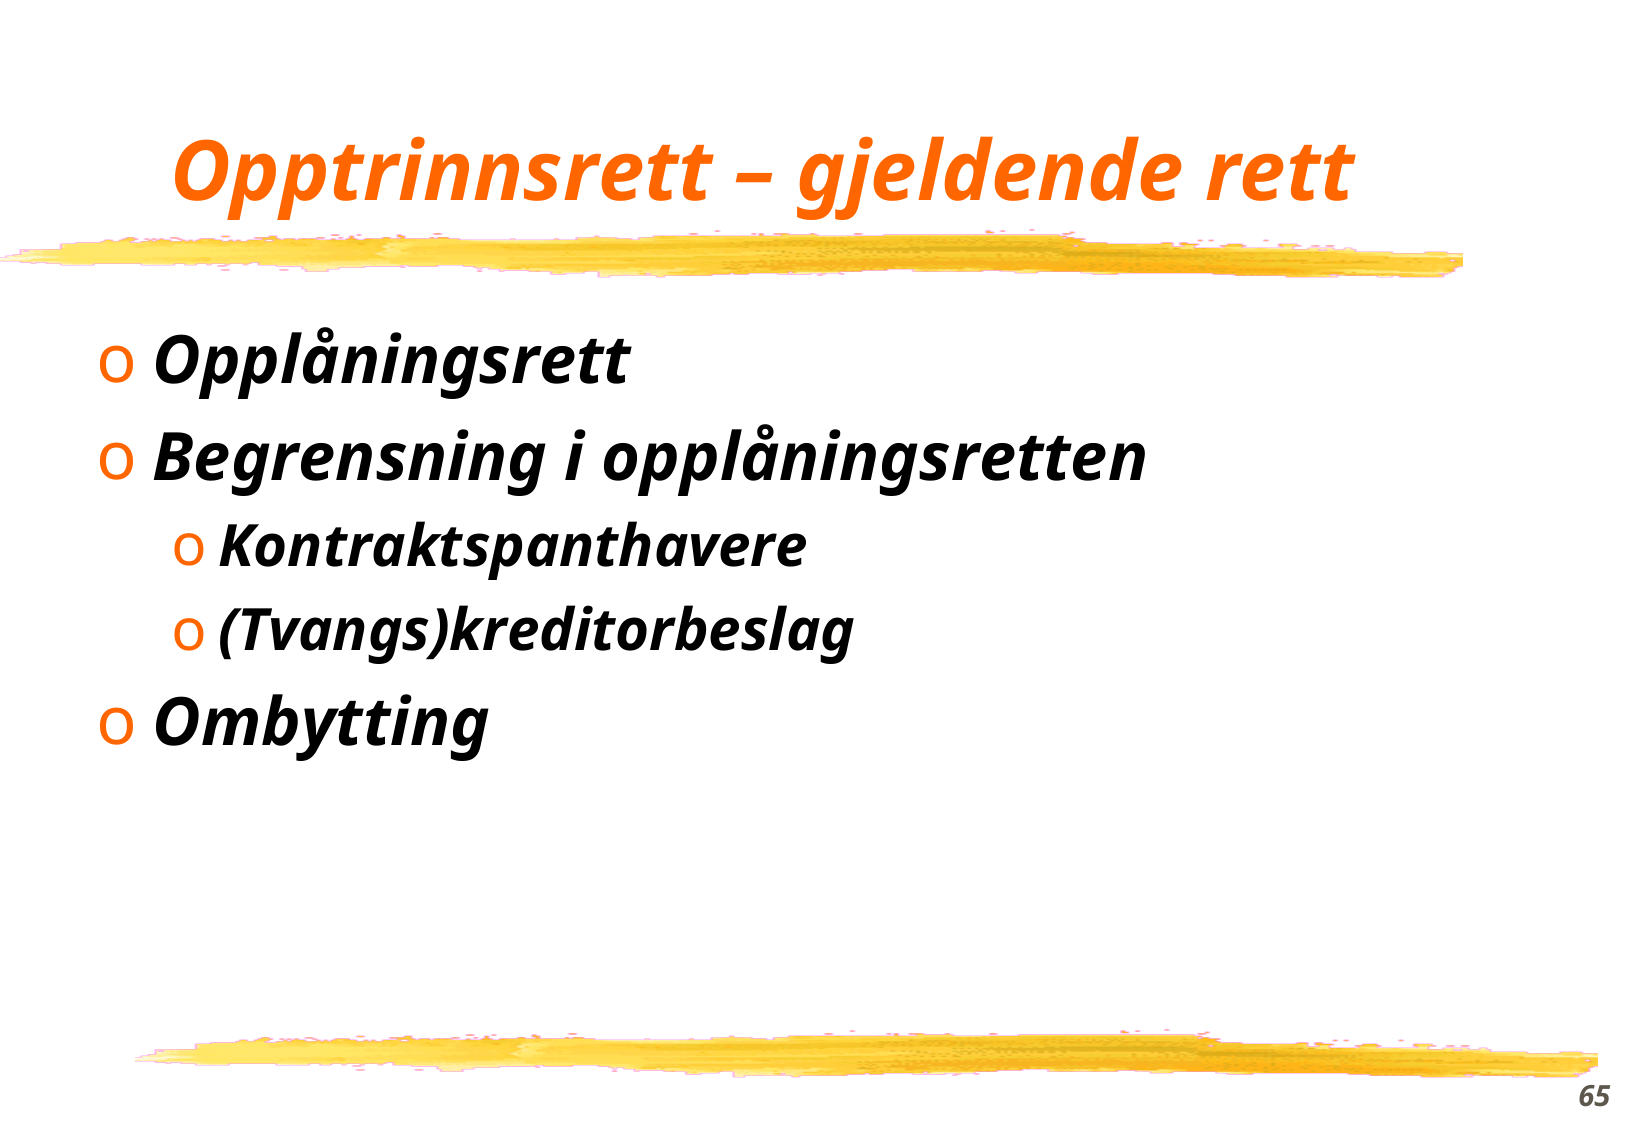

# Opptrinnsrett – gjeldende rett
Opplåningsrett
Begrensning i opplåningsretten
Kontraktspanthavere
(Tvangs)kreditorbeslag
Ombytting